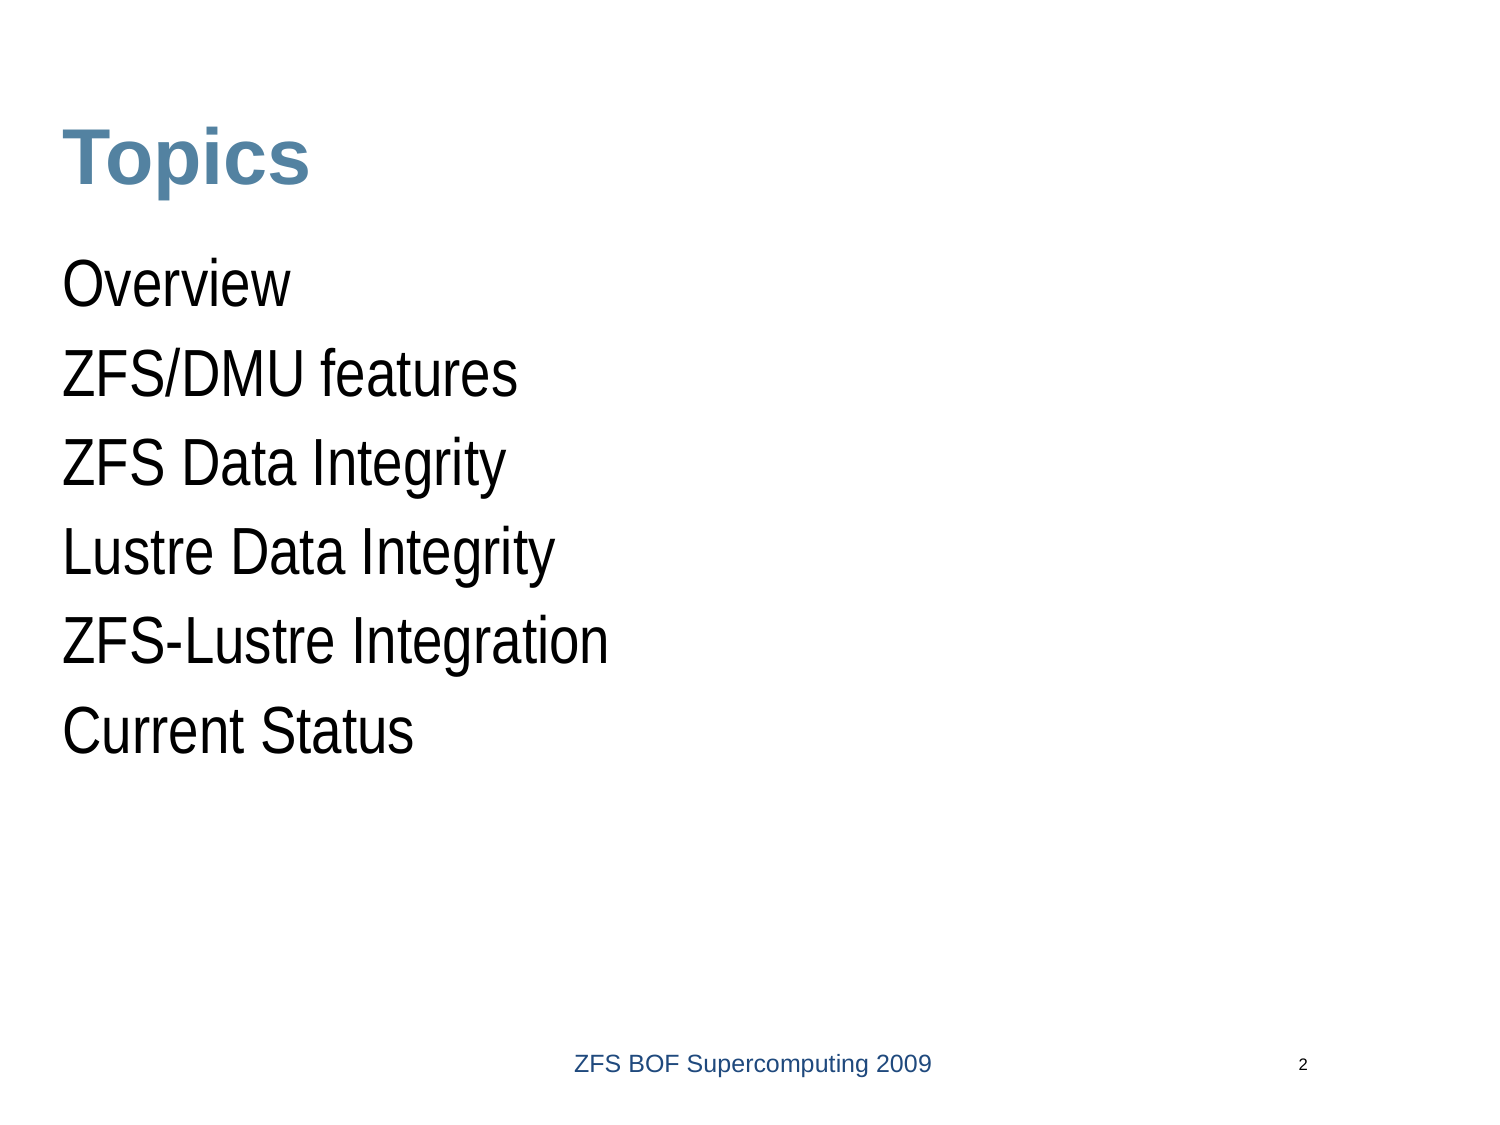

# Topics
Overview
ZFS/DMU features
ZFS Data Integrity
Lustre Data Integrity
ZFS-Lustre Integration
Current Status
ZFS BOF Supercomputing 2009